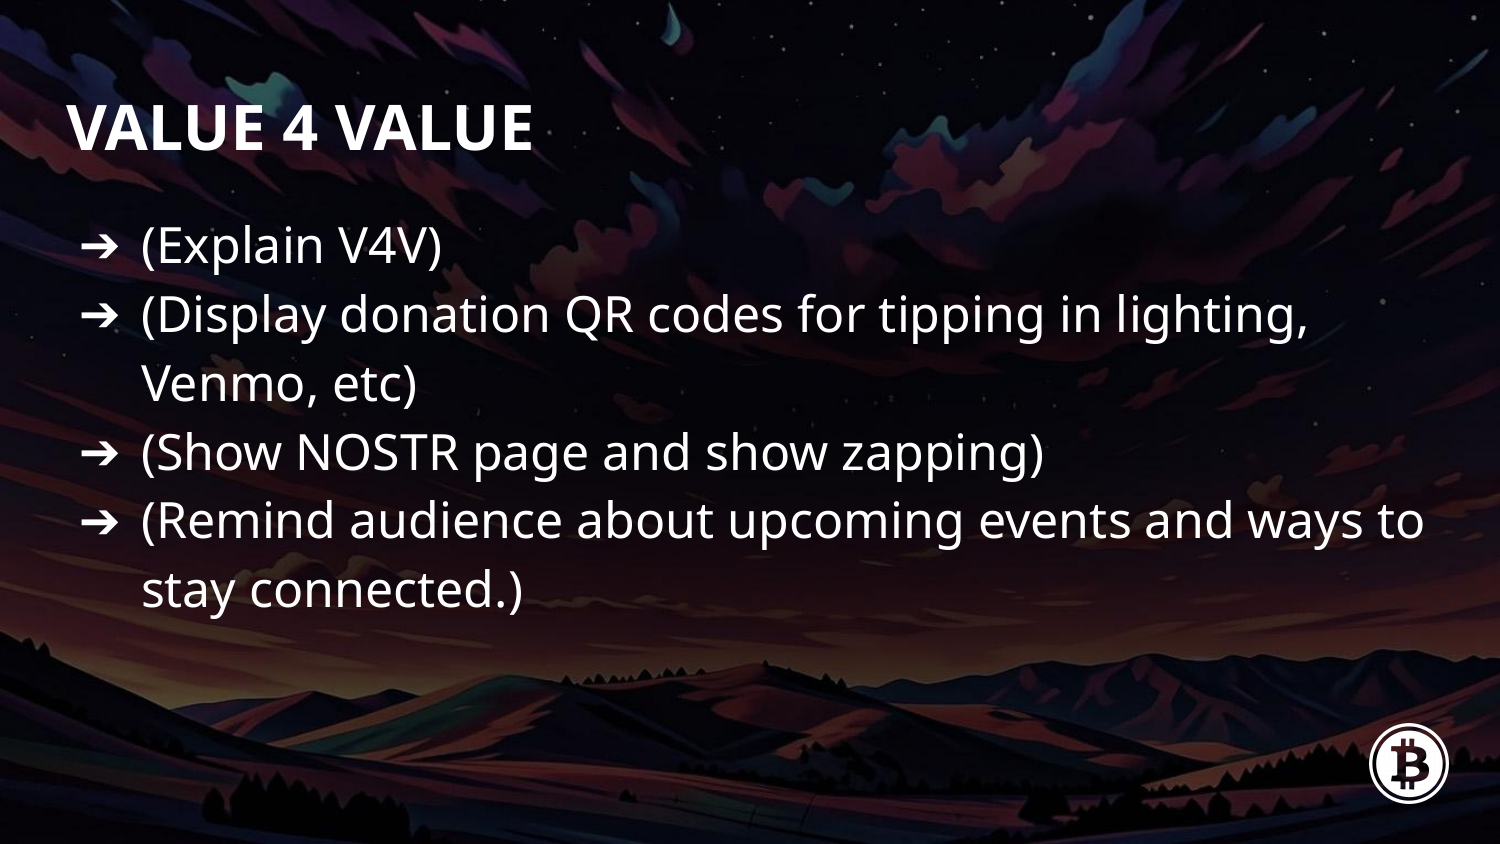

# VALUE 4 VALUE
(Explain V4V)
(Display donation QR codes for tipping in lighting, Venmo, etc)
(Show NOSTR page and show zapping)
(Remind audience about upcoming events and ways to stay connected.)